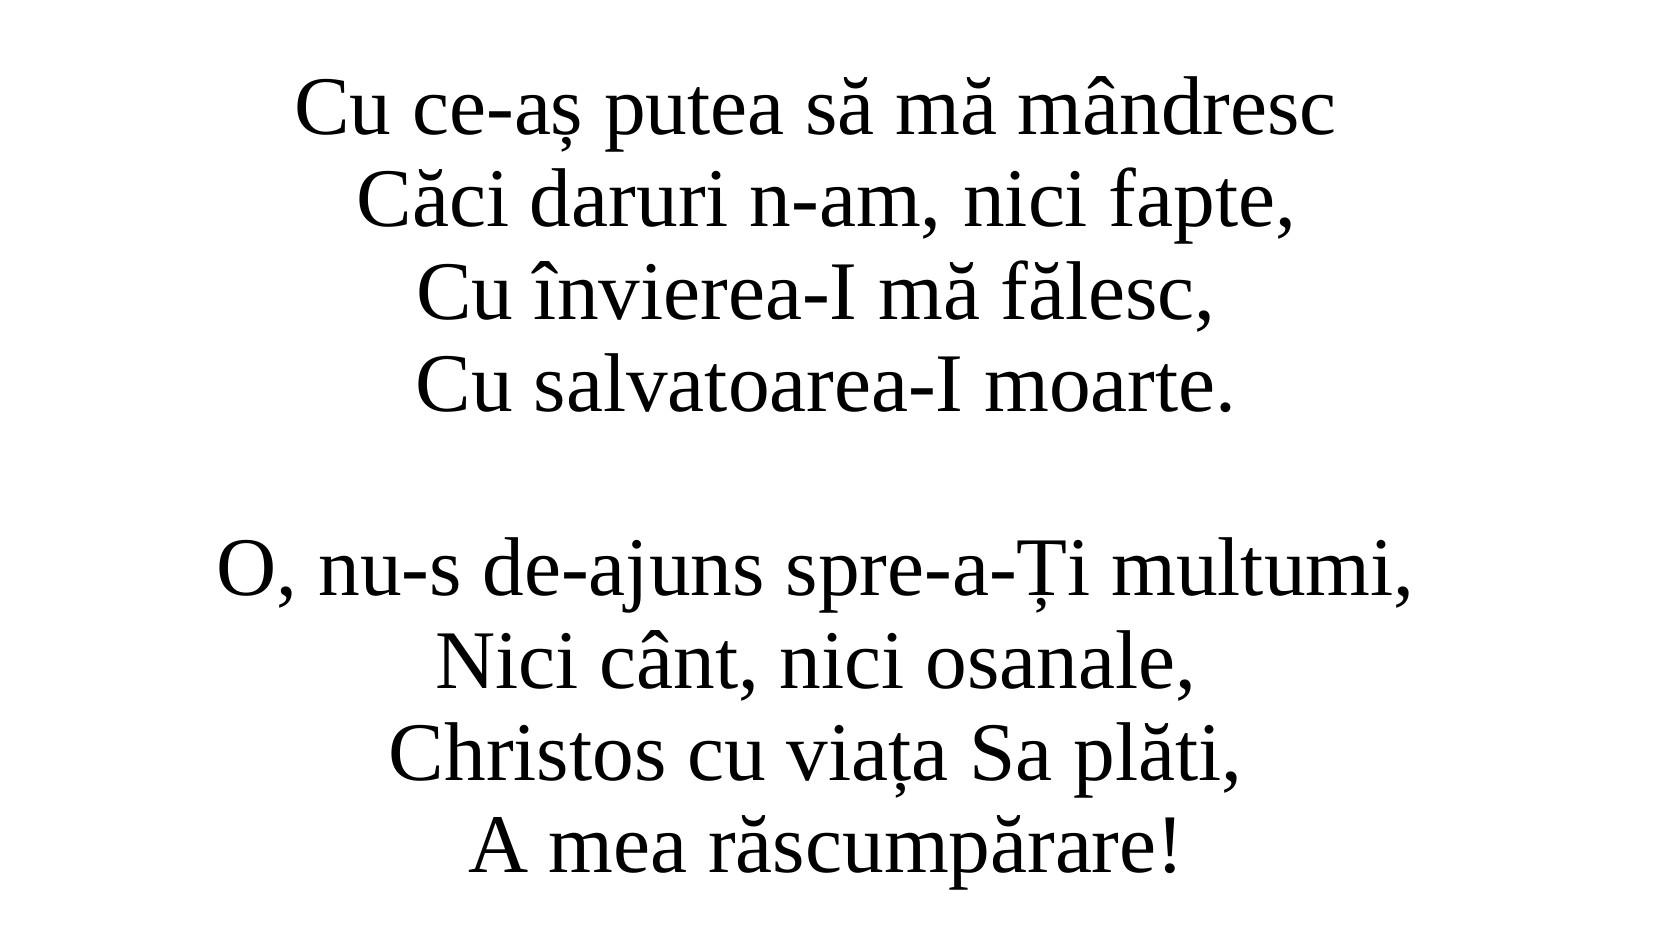

# Cu ce-aș putea să mă mândresc
Căci daruri n-am, nici fapte,
Cu învierea-I mă fălesc,
Cu salvatoarea-I moarte.
O, nu-s de-ajuns spre-a-Ți multumi,
Nici cânt, nici osanale, 
Christos cu viața Sa plăti,
A mea răscumpărare!